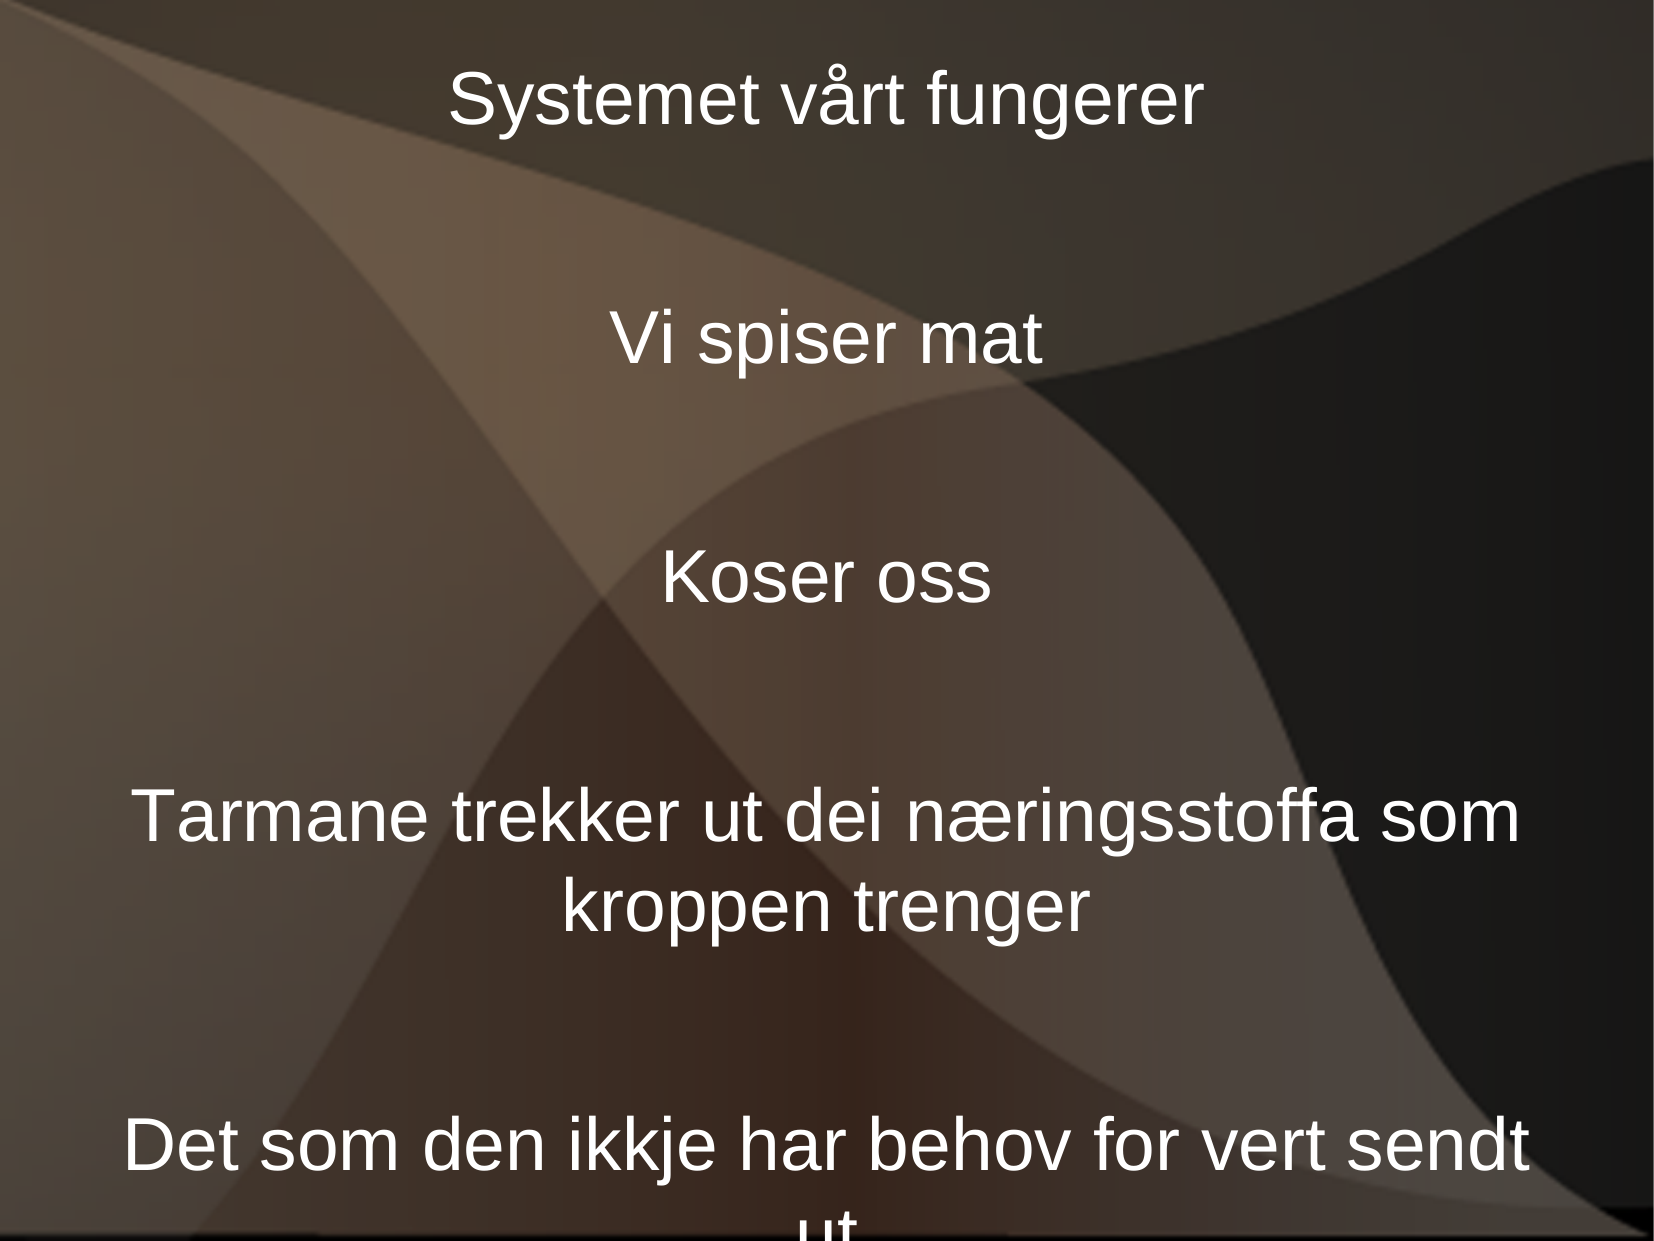

# Systemet vårt fungerer
Vi spiser mat
Koser oss
Tarmane trekker ut dei næringsstoffa som kroppen trenger
Det som den ikkje har behov for vert sendt ut